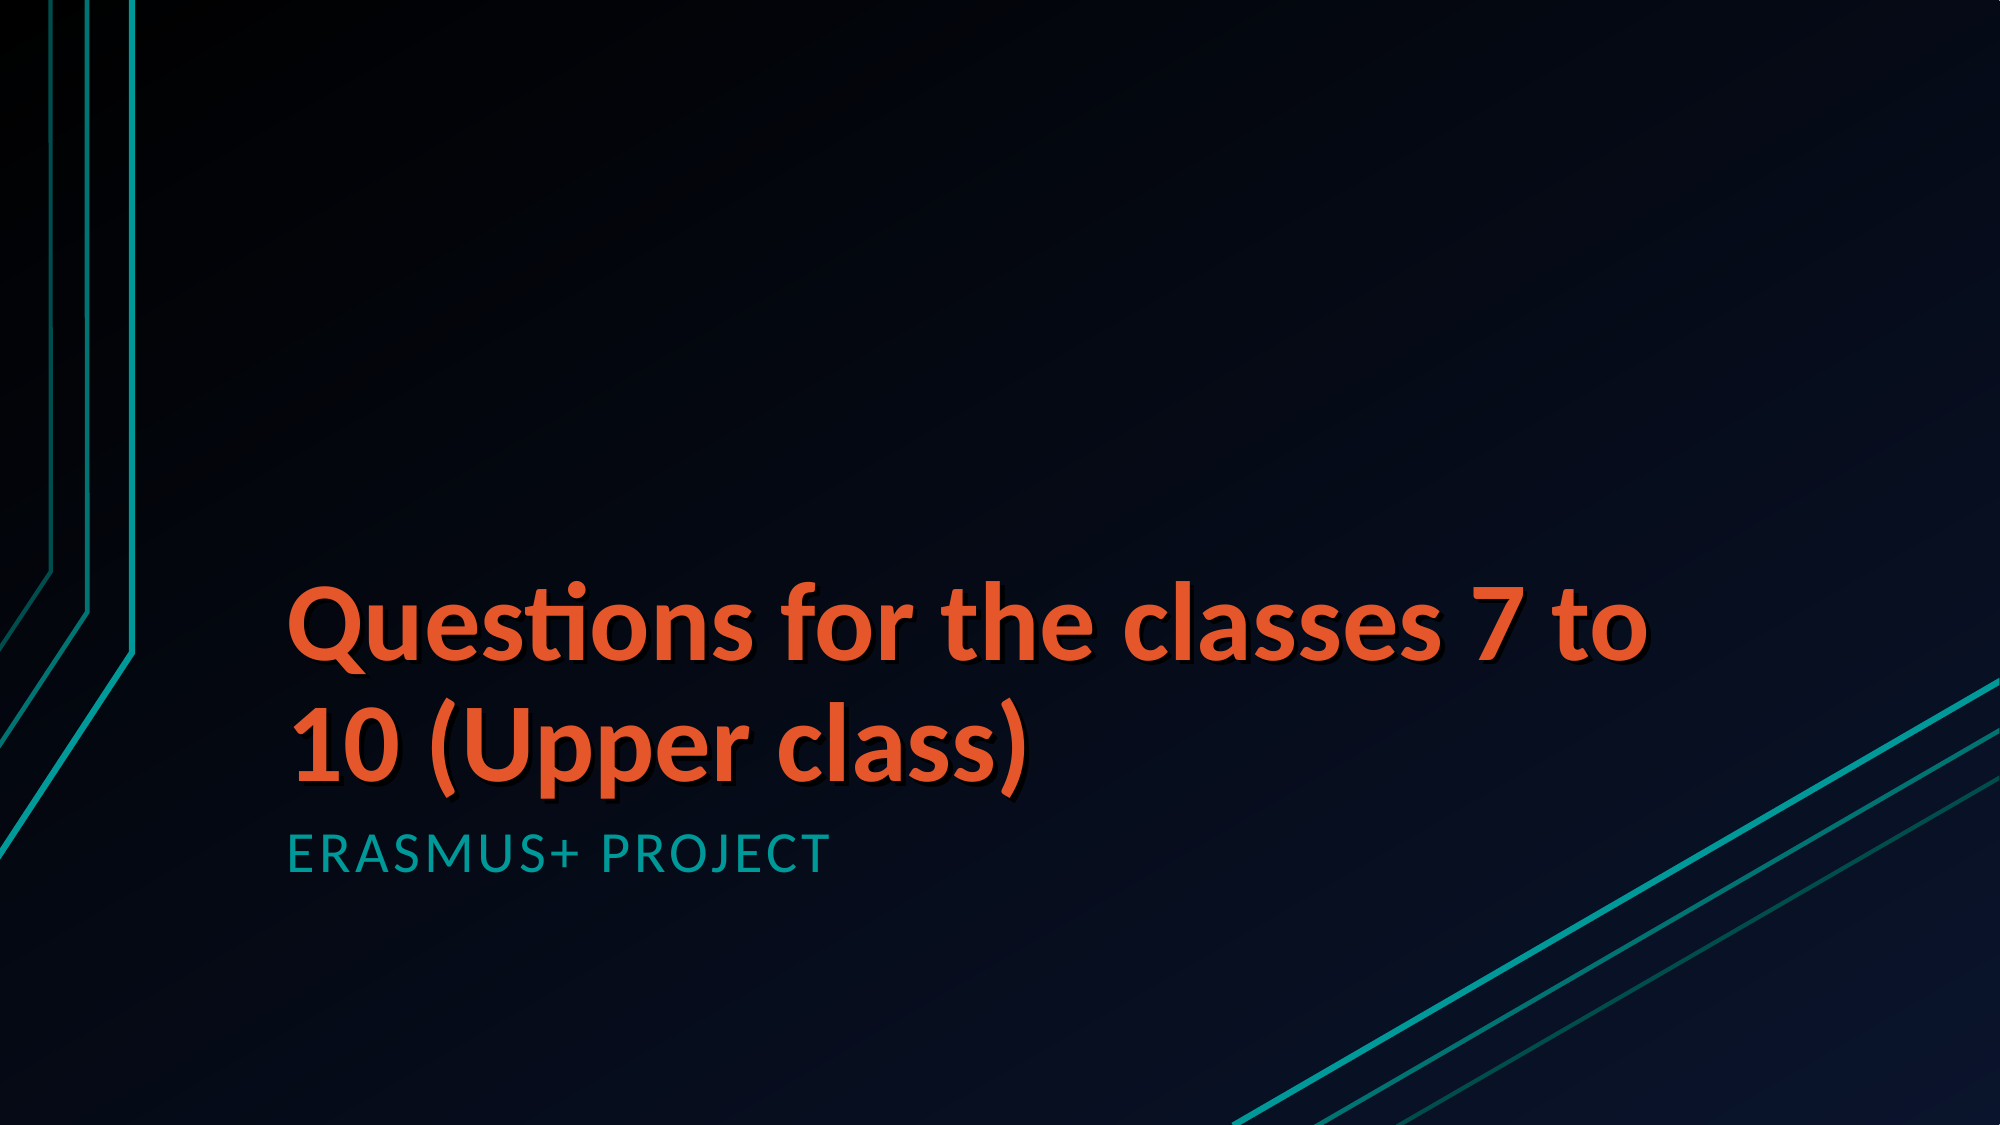

# Questions for the classes 7 to 10 (Upper class)
Erasmus+ Project